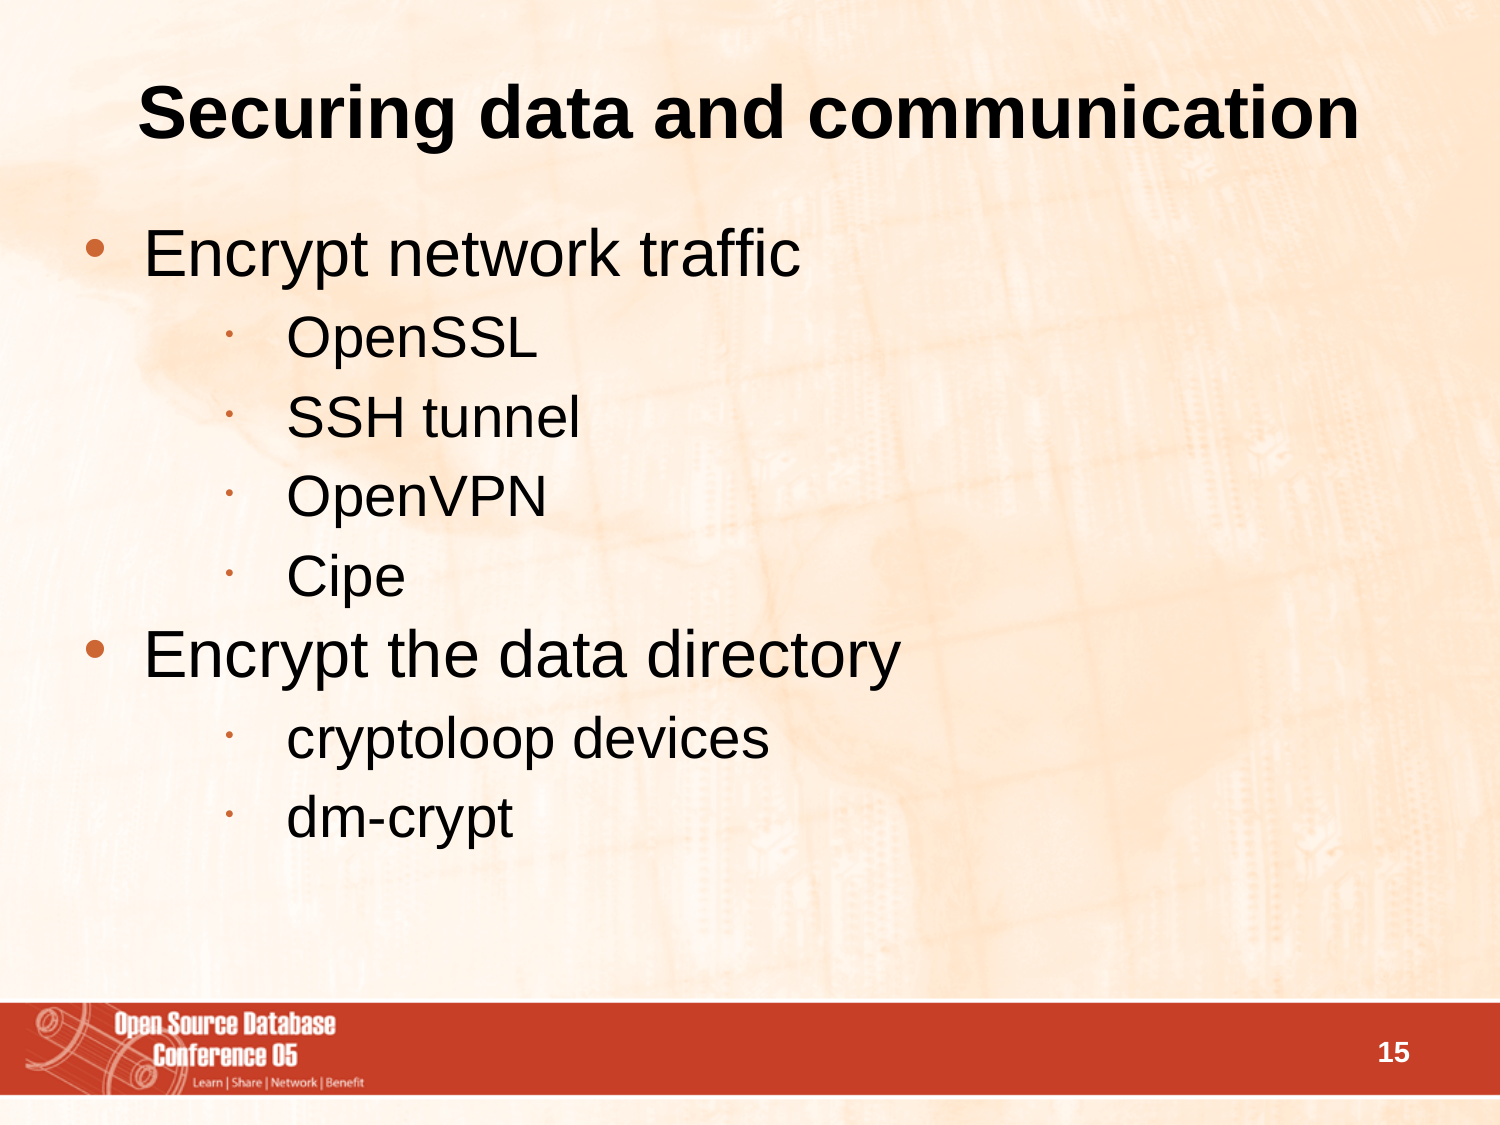

# Securing data and communication
Encrypt network traffic
OpenSSL
SSH tunnel
OpenVPN
Cipe
Encrypt the data directory
cryptoloop devices
dm-crypt
15